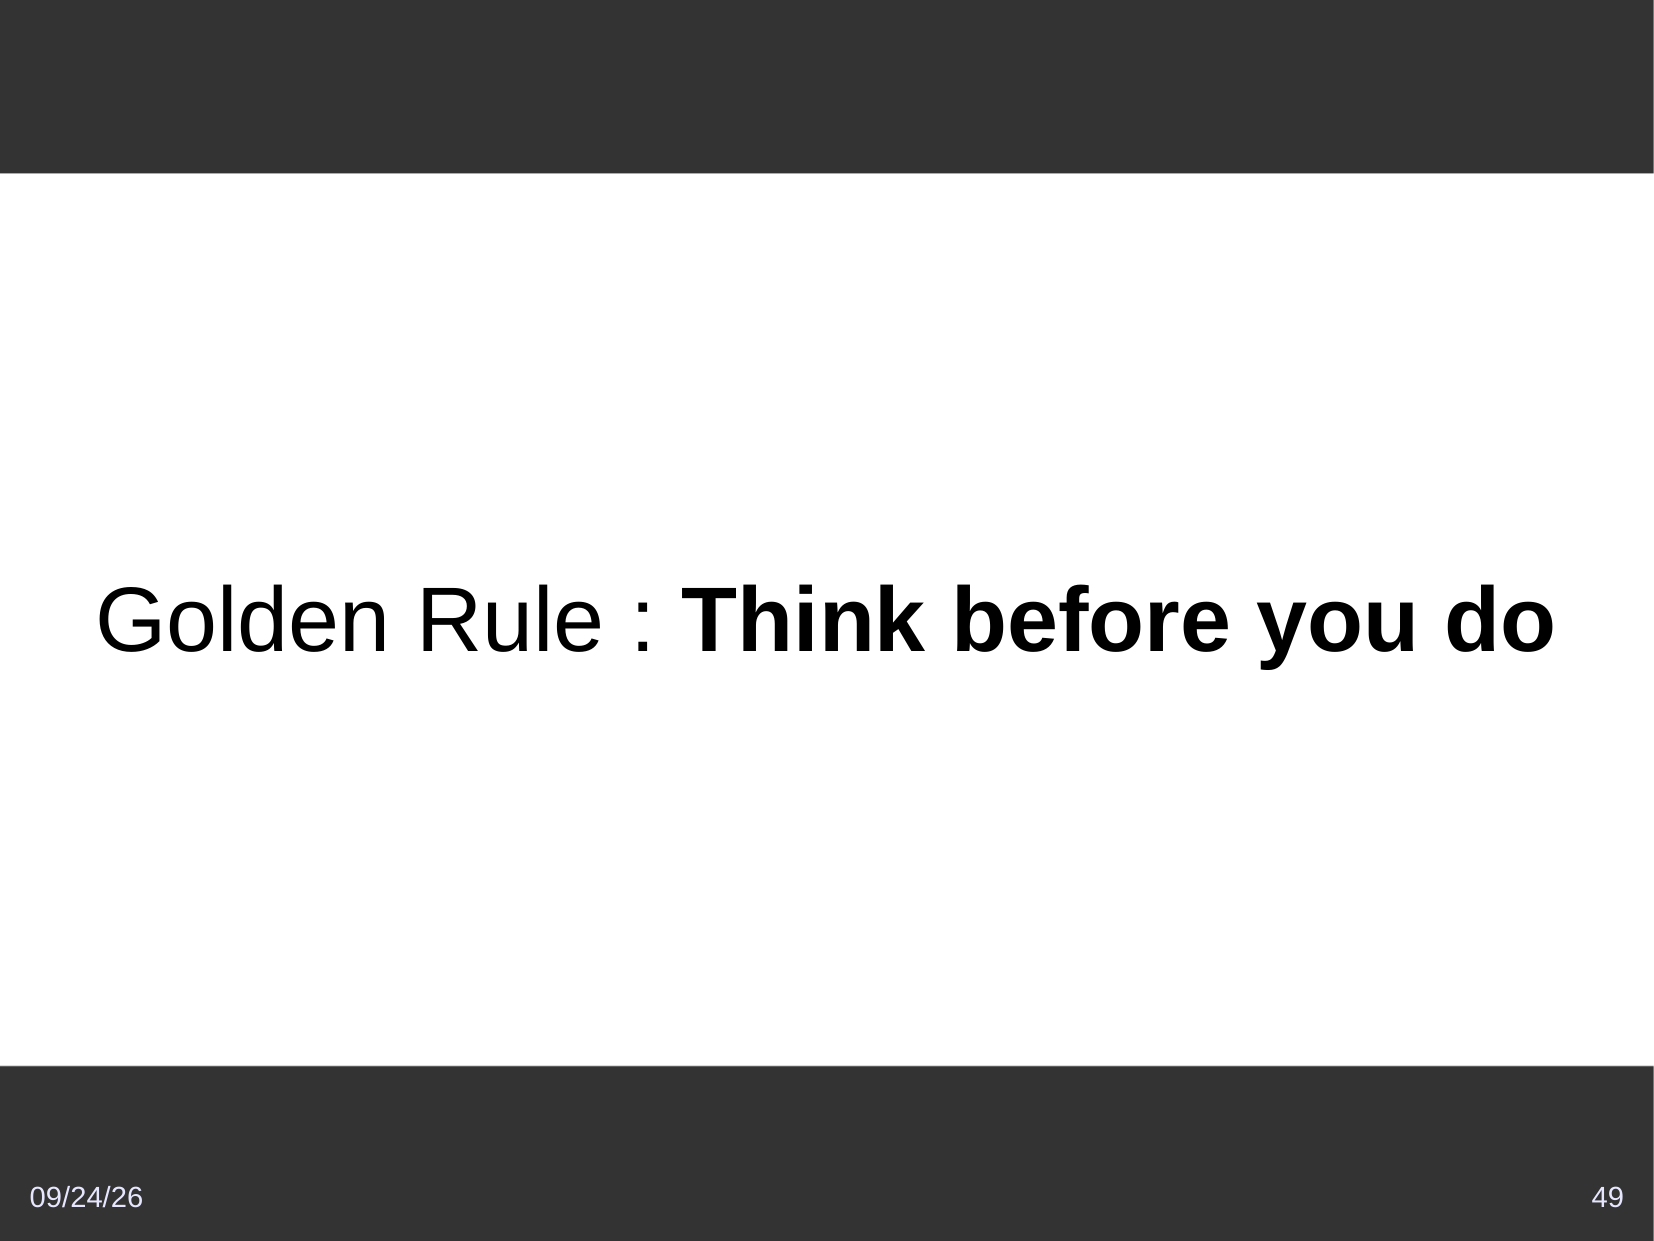

#
Golden Rule : Think before you do
49